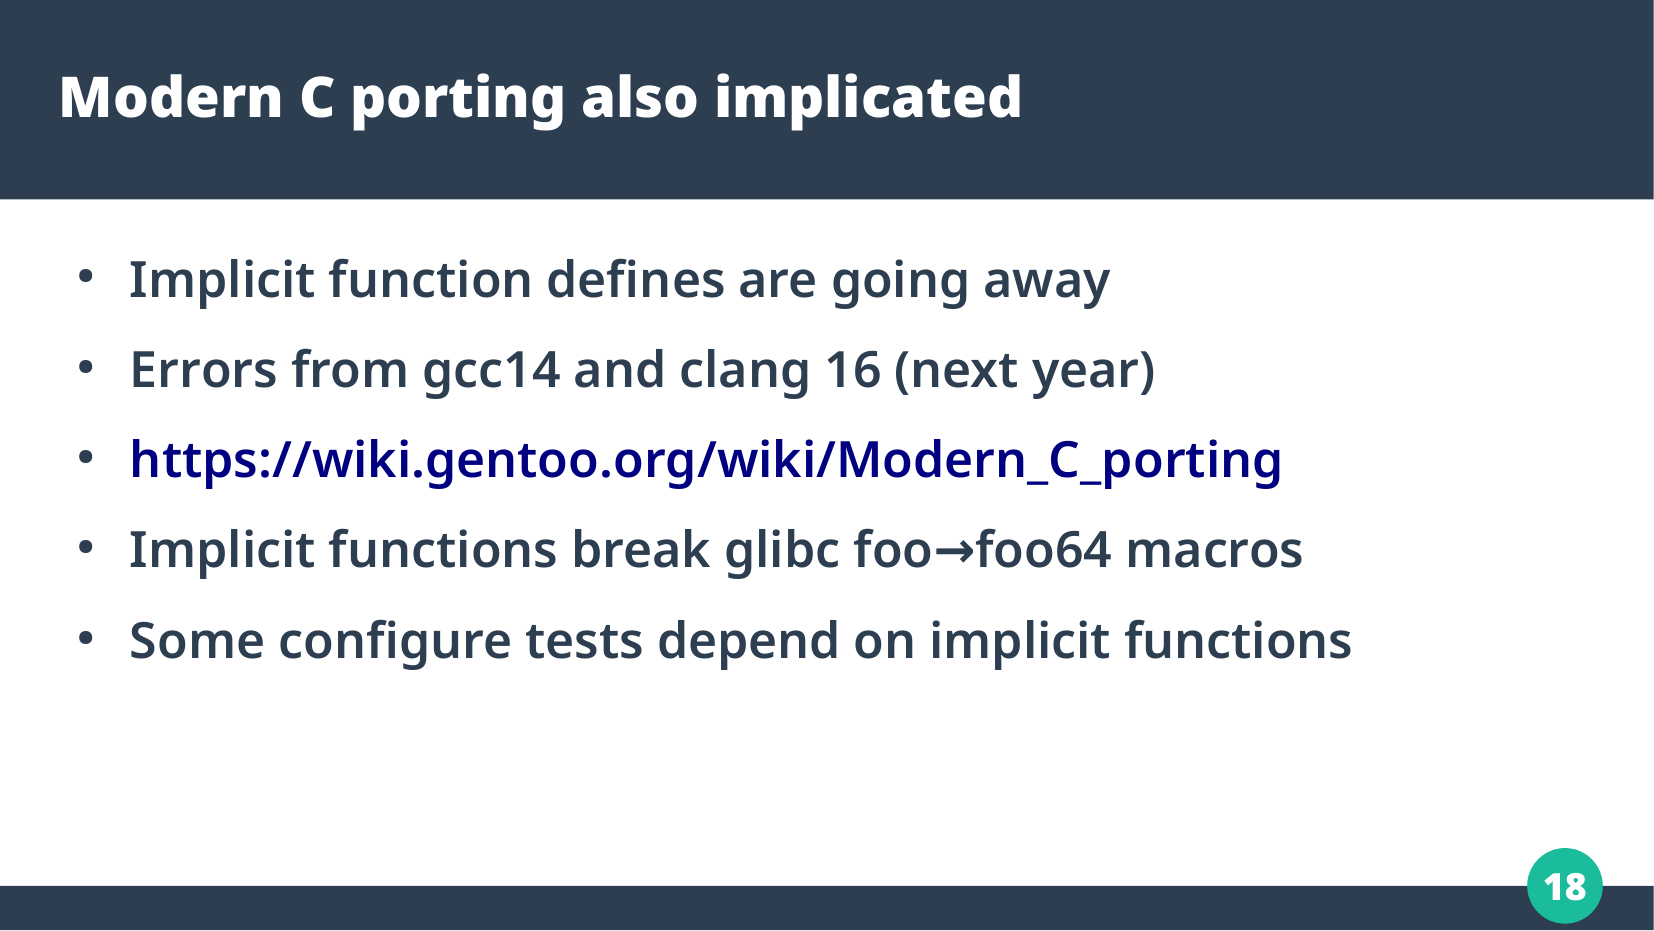

# Modern C porting also implicated
Implicit function defines are going away
Errors from gcc14 and clang 16 (next year)
https://wiki.gentoo.org/wiki/Modern_C_porting
Implicit functions break glibc foo→foo64 macros
Some configure tests depend on implicit functions